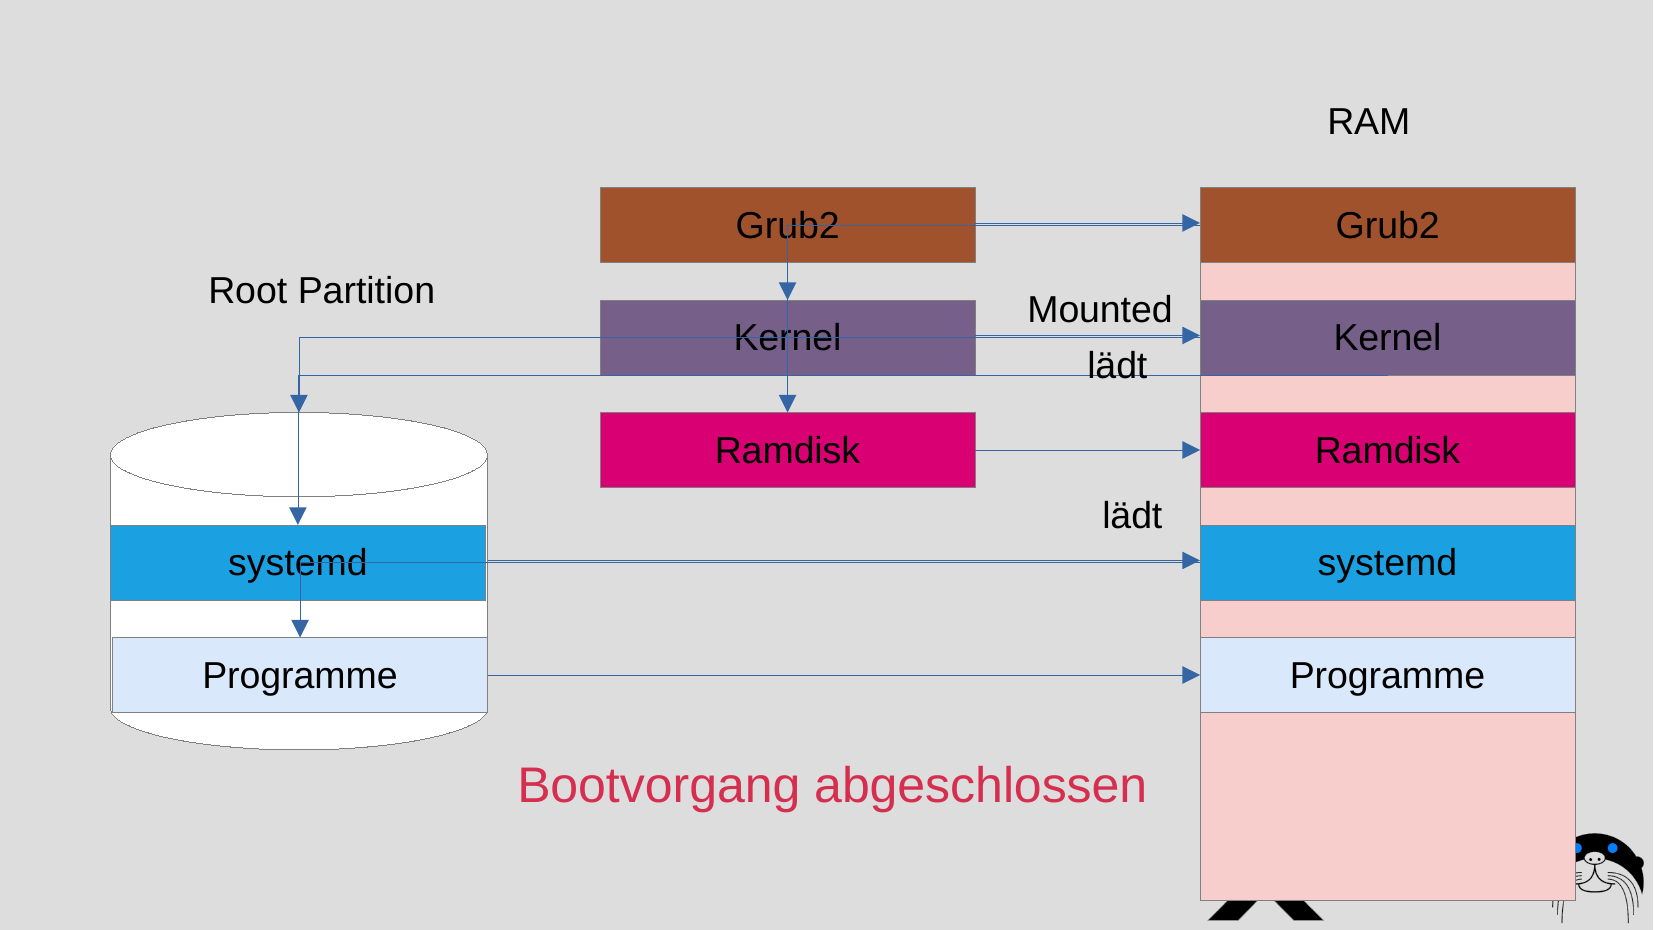

#
RAM
Grub2
Grub2
Root Partition
Mounted
Kernel
Kernel
lädt
Ramdisk
Ramdisk
lädt
systemd
systemd
Programme
Programme
Bootvorgang abgeschlossen